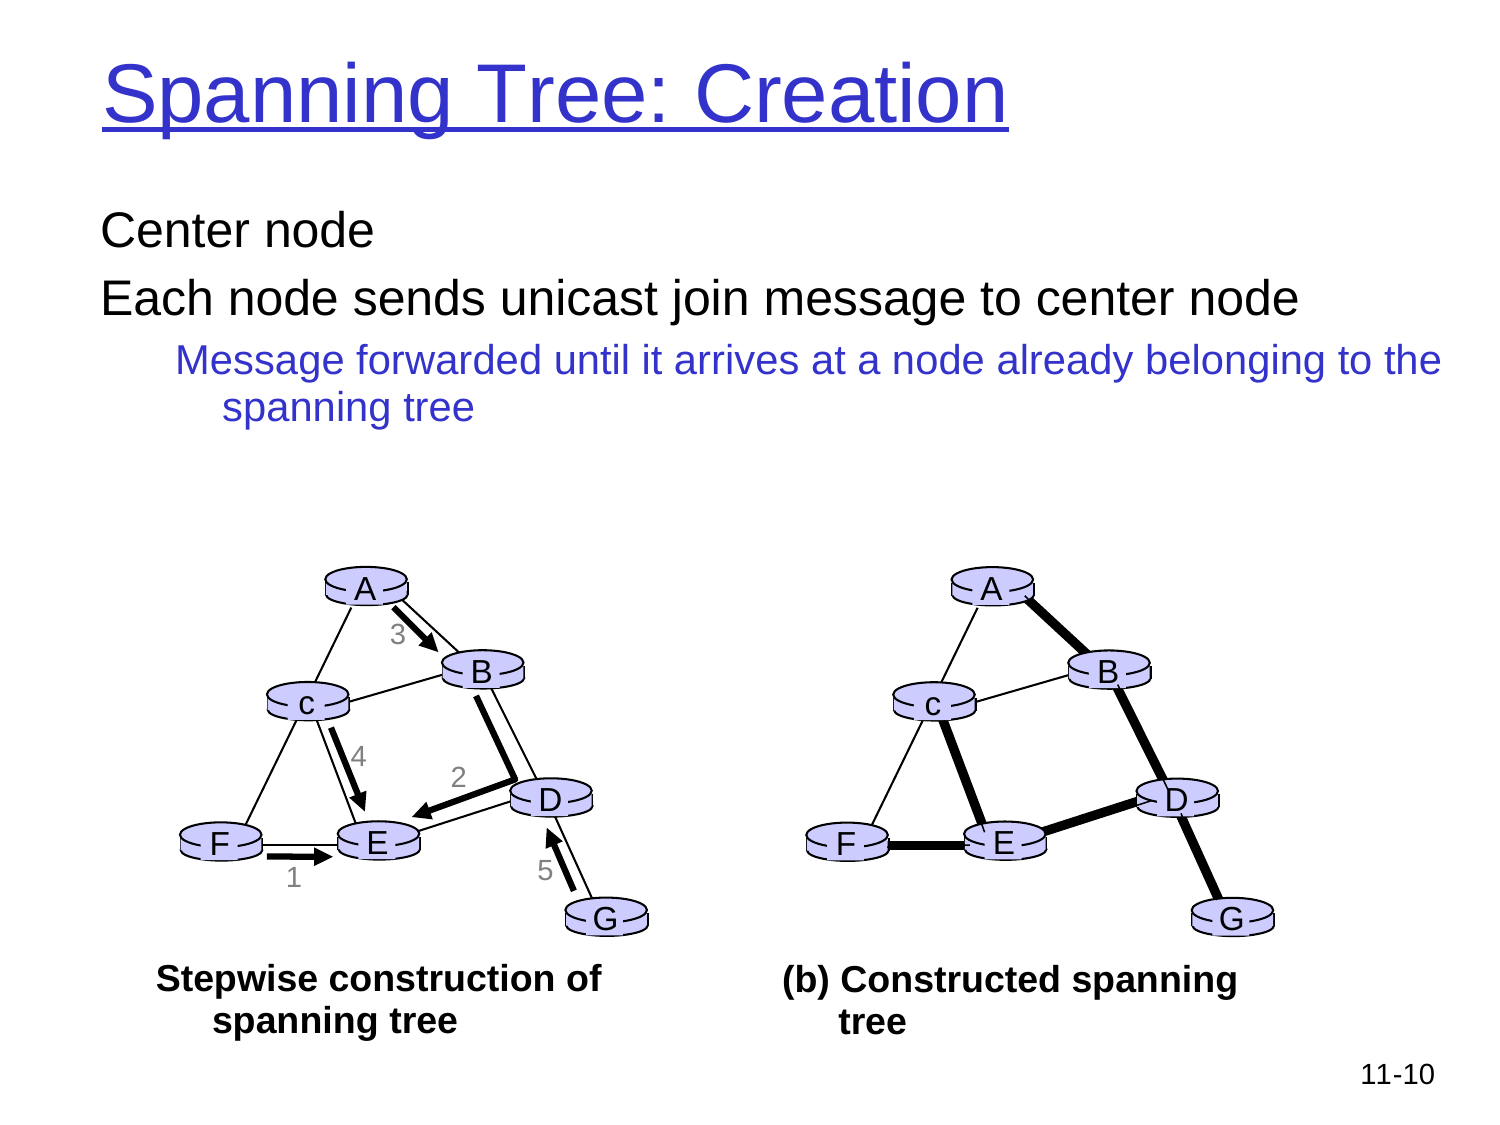

# Spanning Tree: Creation
Center node
Each node sends unicast join message to center node
Message forwarded until it arrives at a node already belonging to the spanning tree
A
A
3
B
B
c
c
4
2
D
D
E
E
F
F
5
1
G
G
Stepwise construction of spanning tree
(b) Constructed spanning tree
10